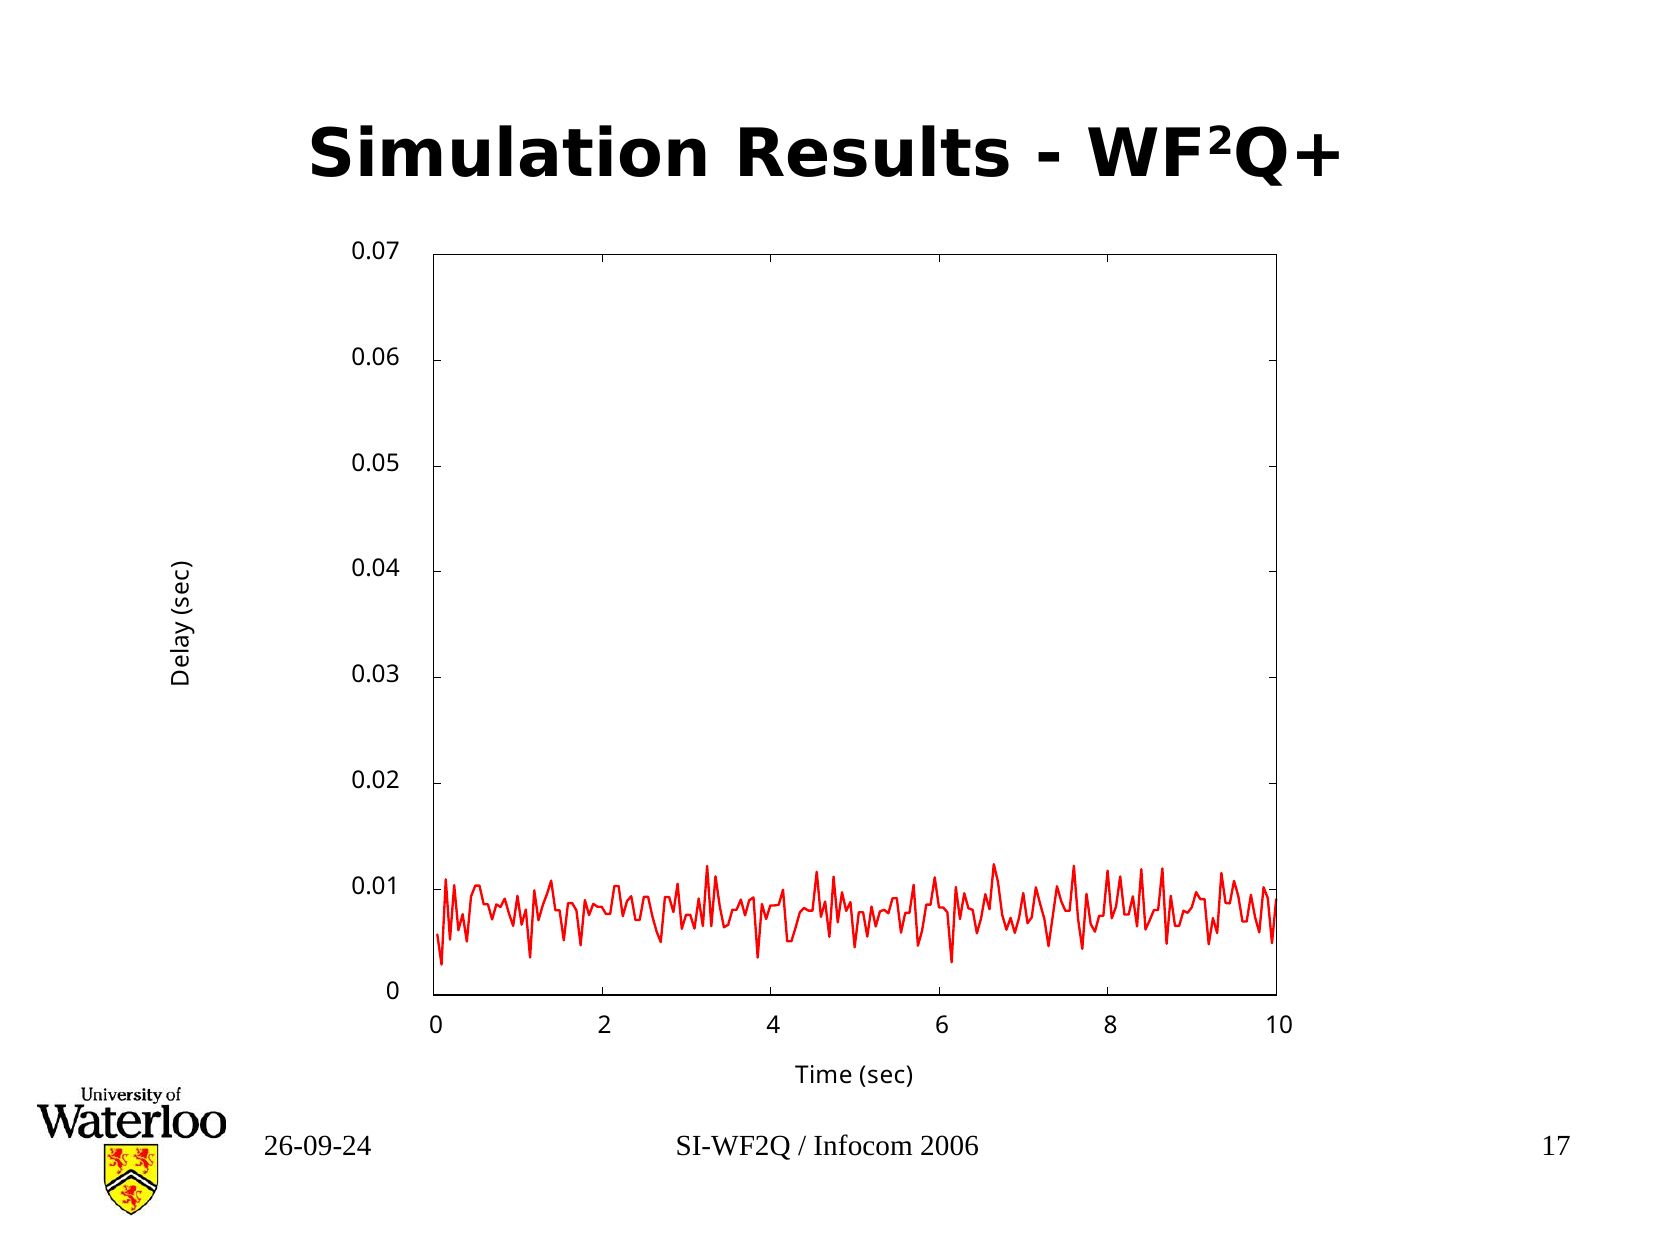

# Simulation Results - WF2Q+
SI-WF2Q / Infocom 2006
17